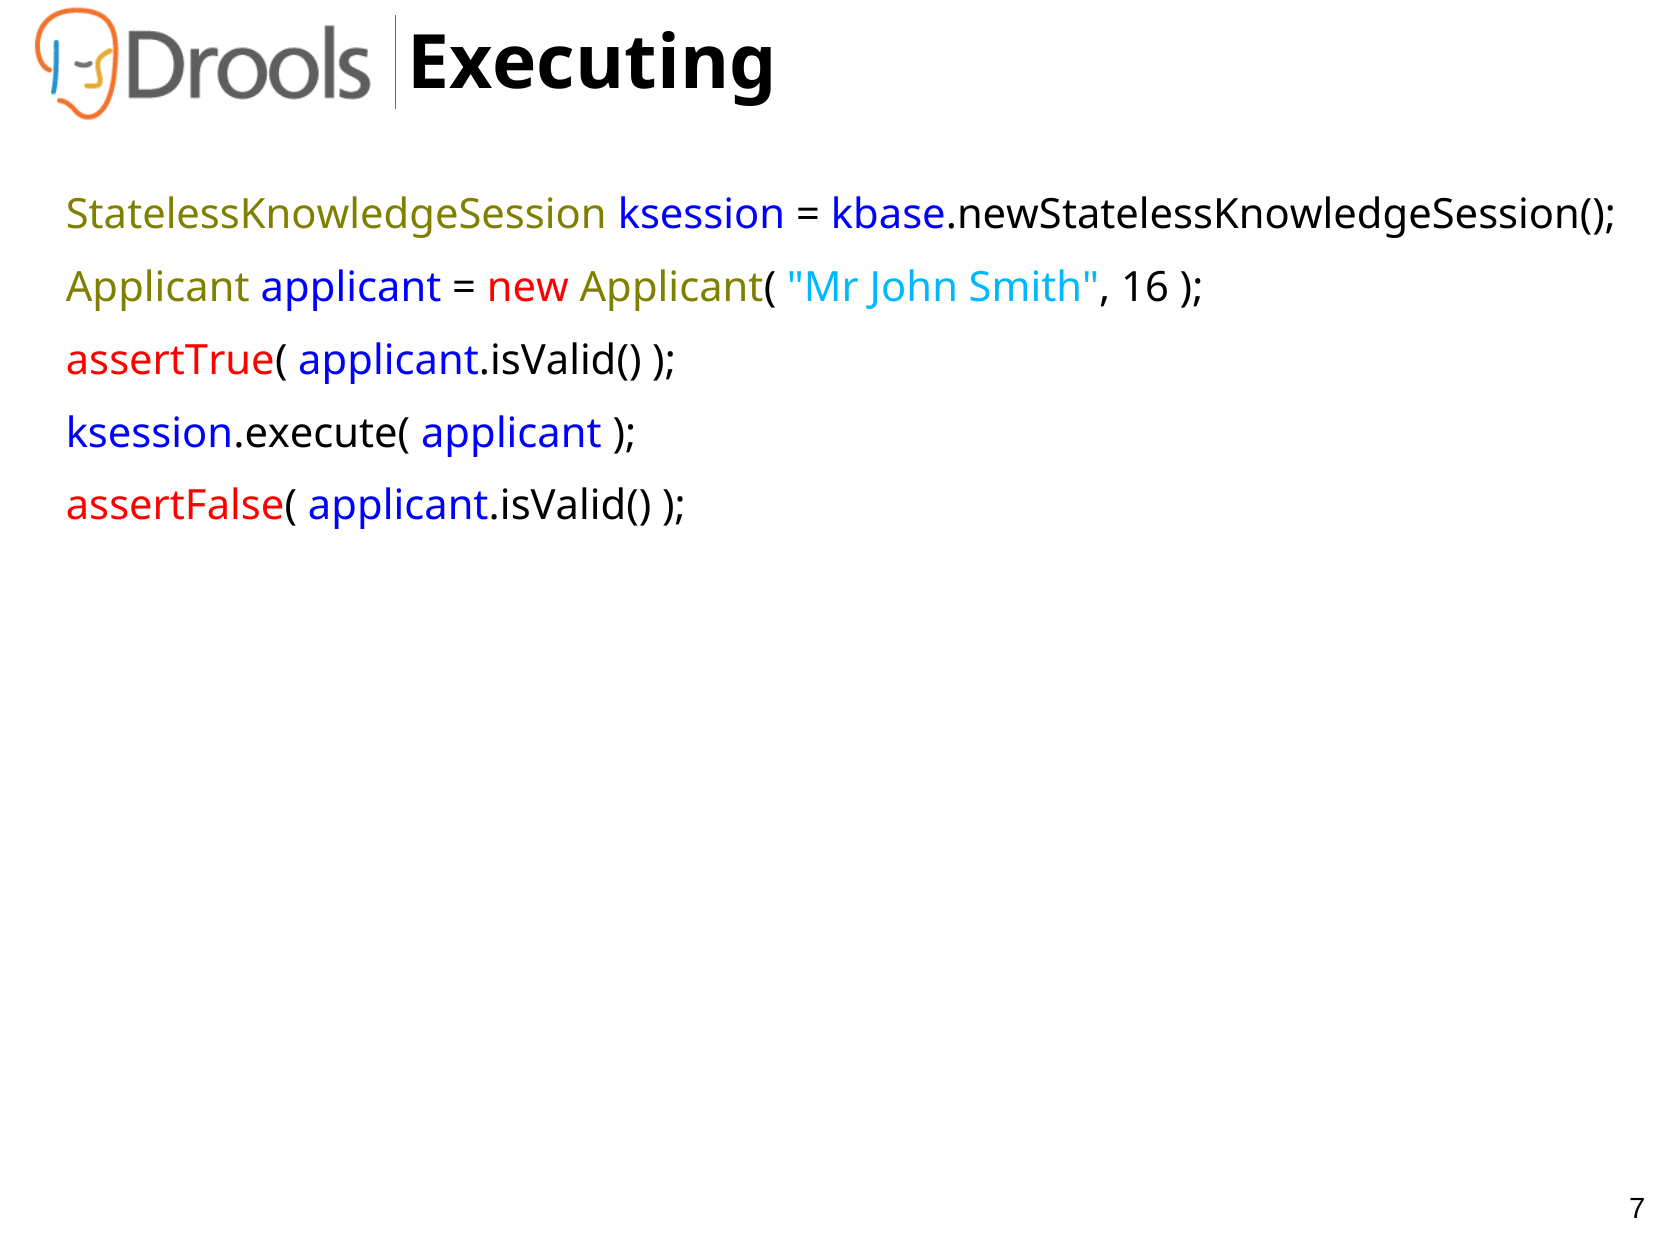

# Executing
StatelessKnowledgeSession ksession = kbase.newStatelessKnowledgeSession();
Applicant applicant = new Applicant( "Mr John Smith", 16 );
assertTrue( applicant.isValid() );
ksession.execute( applicant );
assertFalse( applicant.isValid() );